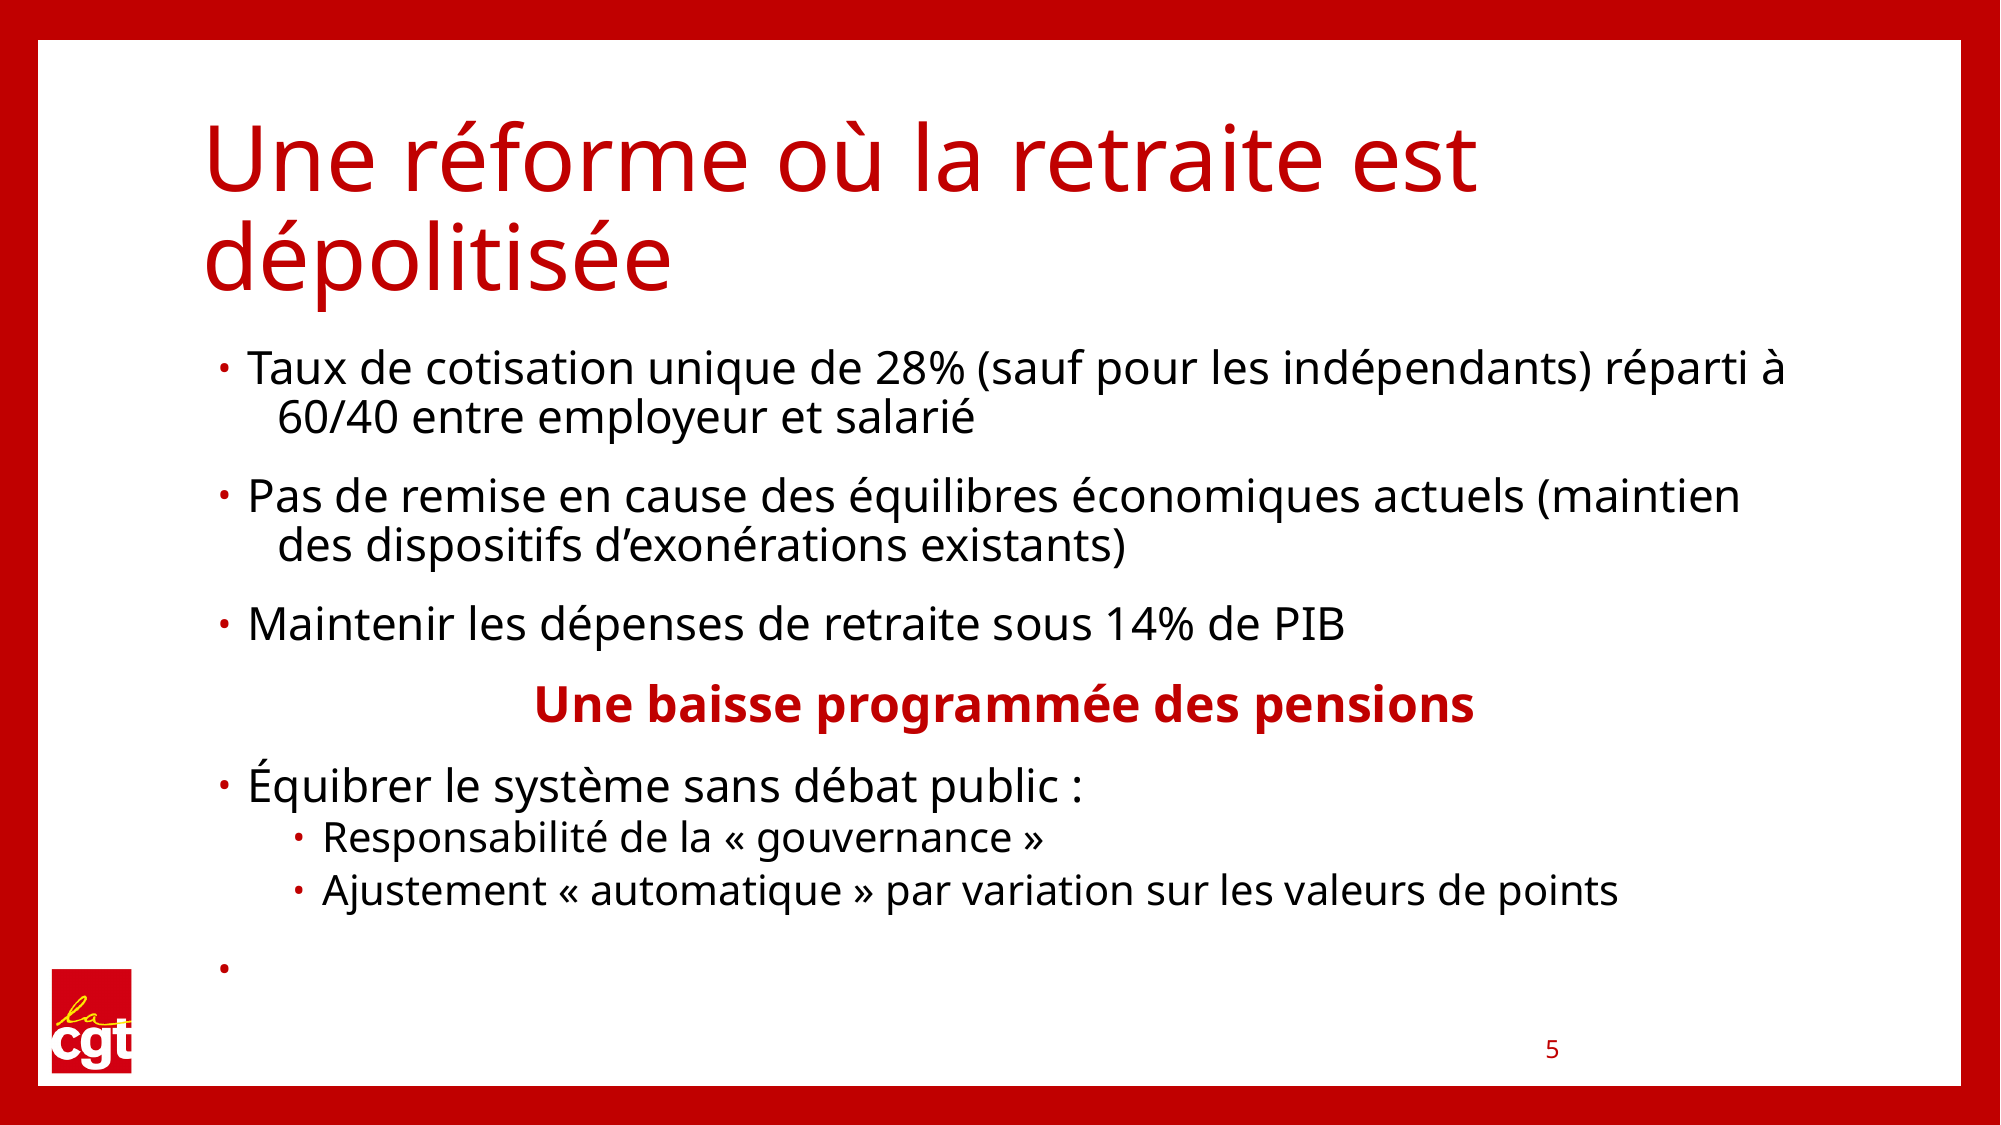

# Une réforme où la retraite est dépolitisée
Taux de cotisation unique de 28% (sauf pour les indépendants) réparti à 60/40 entre employeur et salarié
Pas de remise en cause des équilibres économiques actuels (maintien des dispositifs d’exonérations existants)
Maintenir les dépenses de retraite sous 14% de PIB
Une baisse programmée des pensions
Équibrer le système sans débat public :
Responsabilité de la « gouvernance »
Ajustement « automatique » par variation sur les valeurs de points